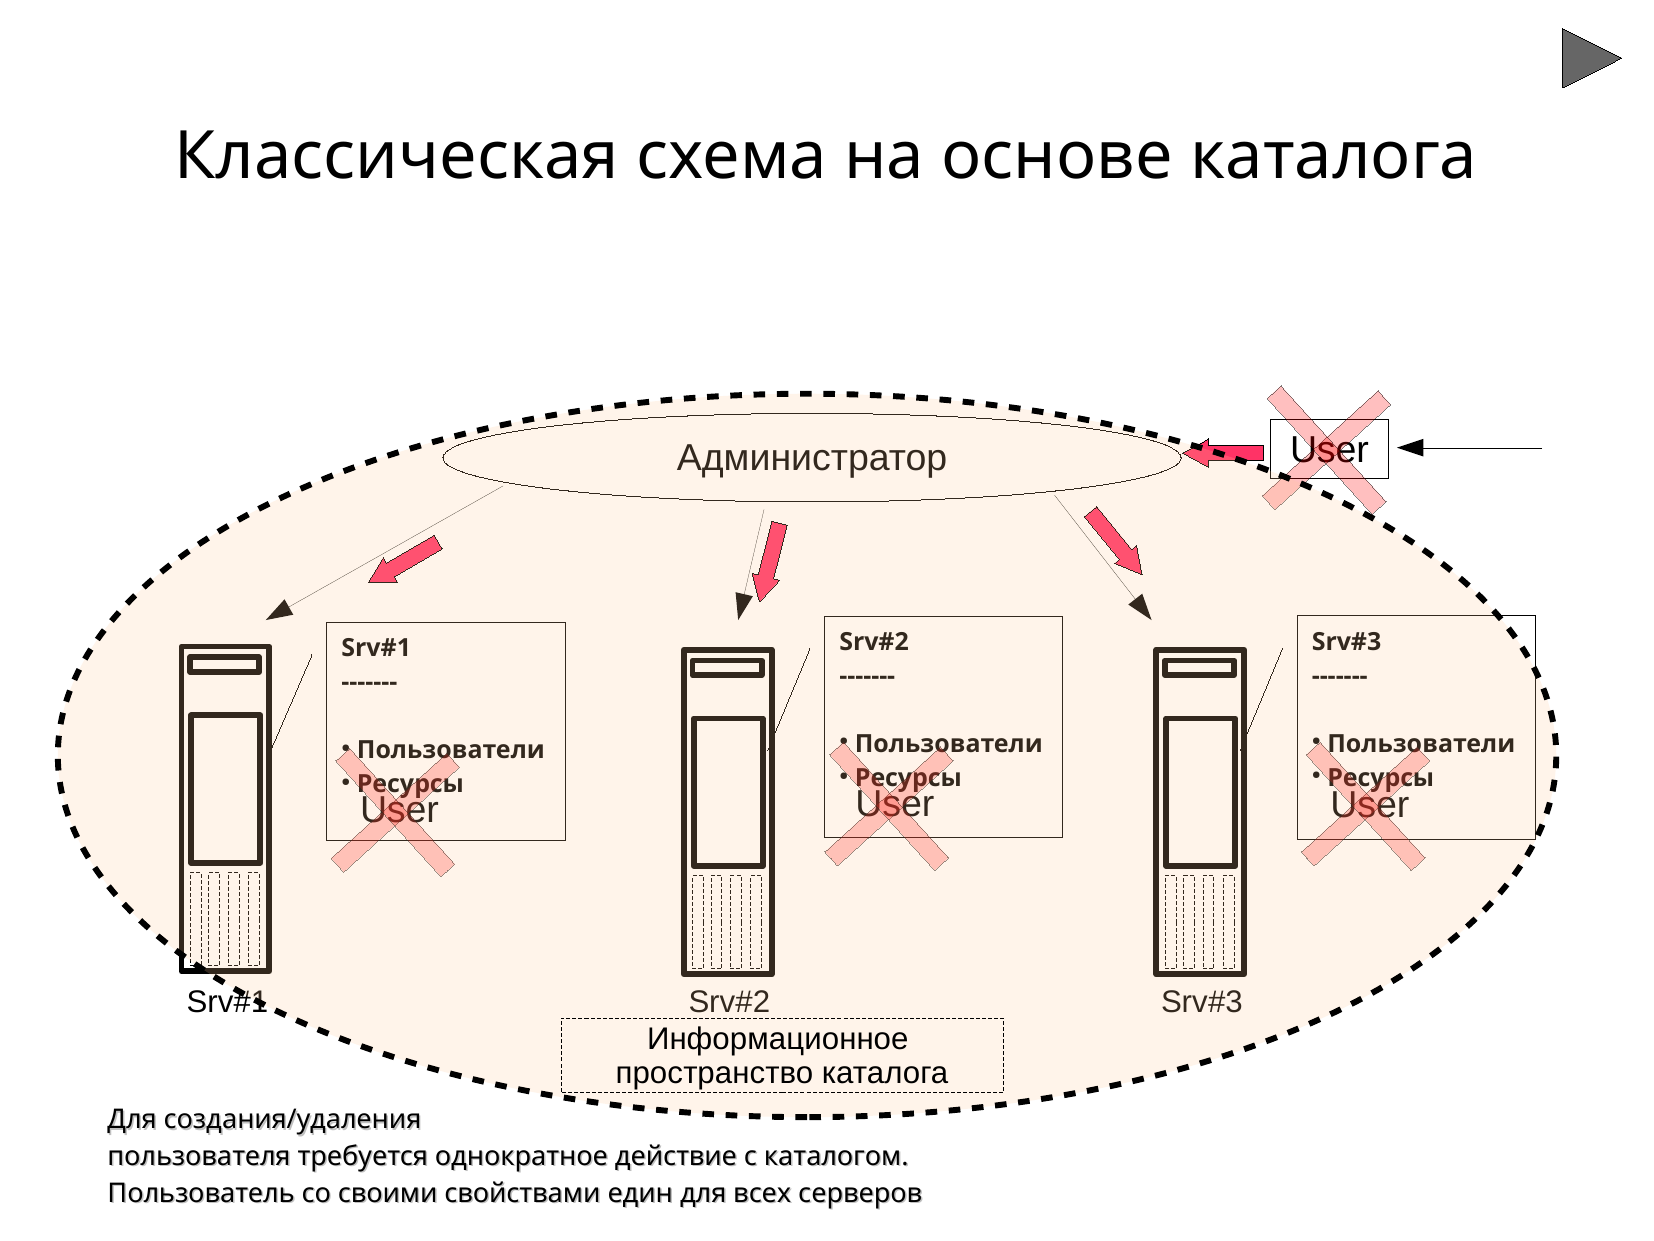

# Классическая схема на основе каталога
Администратор
User
Srv#2
-------
 Пользователи
 Ресурсы
Srv#3
-------
 Пользователи
 Ресурсы
Srv#1
-------
 Пользователи
 Ресурсы
Srv#1
Srv#2
Srv#3
User
User
User
Информационное
пространство каталога
Для создания/удаления
пользователя требуется однократное действие с каталогом.
Пользователь со своими свойствами един для всех серверов